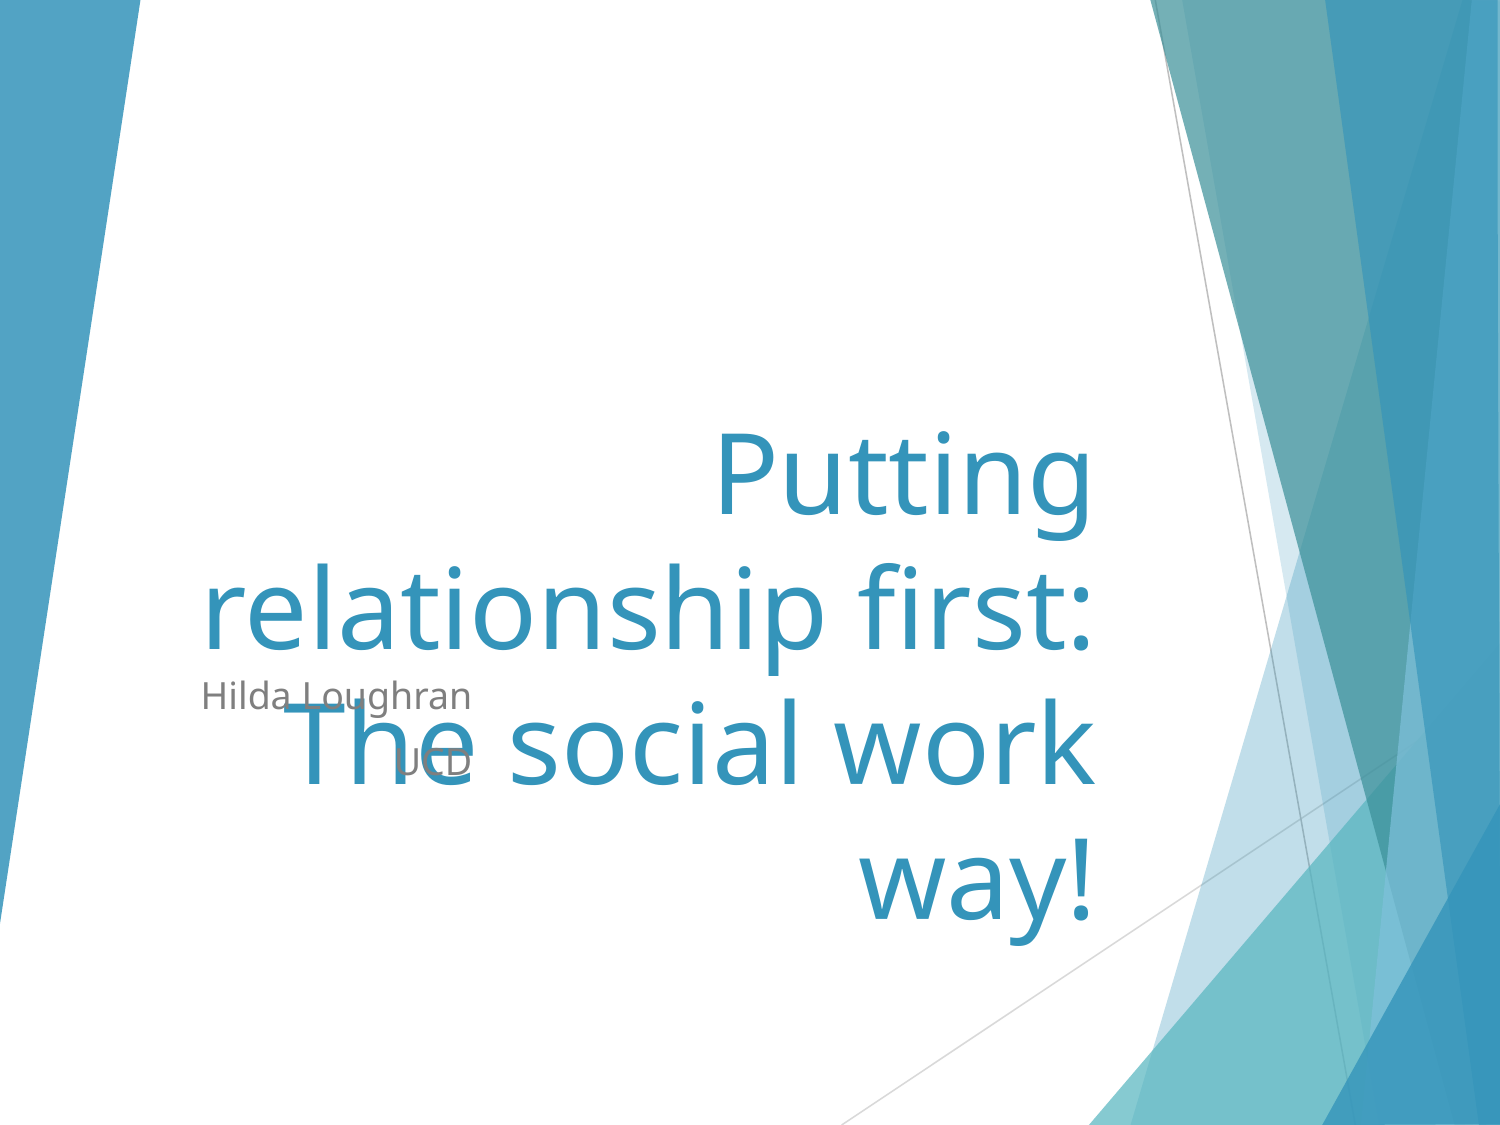

# Putting relationship first: The social work way!
Hilda Loughran
UCD